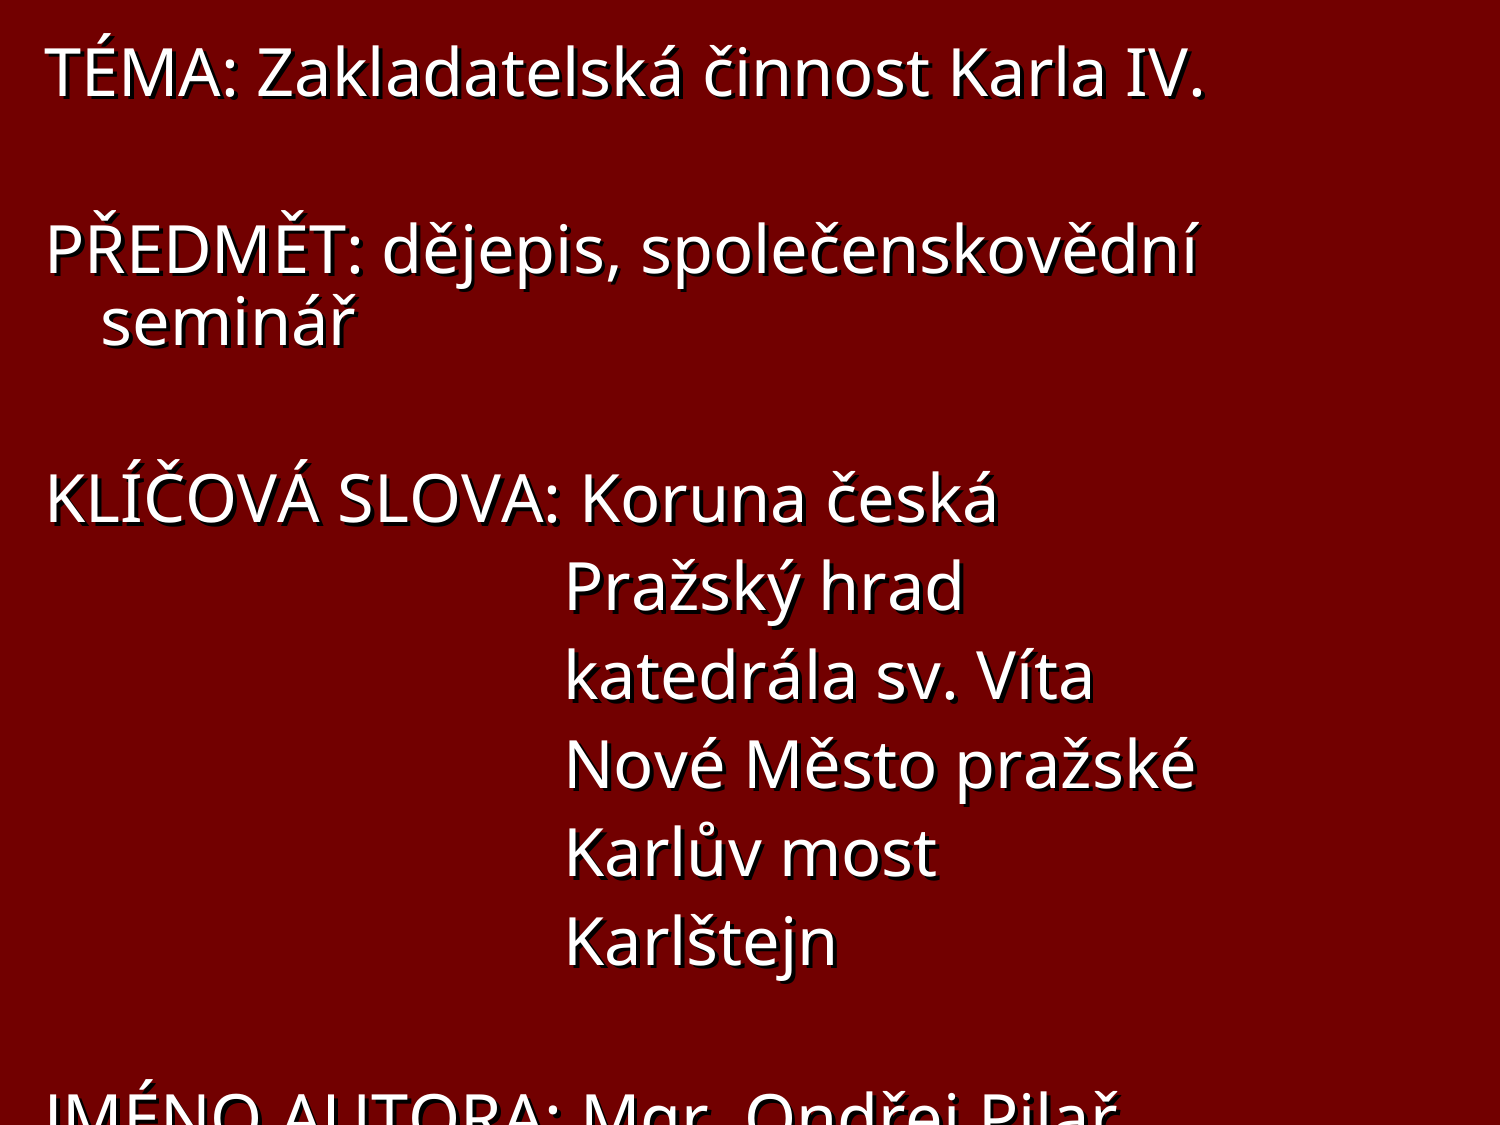

# TÉMA: Zakladatelská činnost Karla IV.
PŘEDMĚT: dějepis, společenskovědní seminář
KLÍČOVÁ SLOVA: Koruna česká
				 Pražský hrad
				 katedrála sv. Víta
				 Nové Město pražské
				 Karlův most
				 Karlštejn
JMÉNO AUTORA: Mgr. Ondřej Pilař